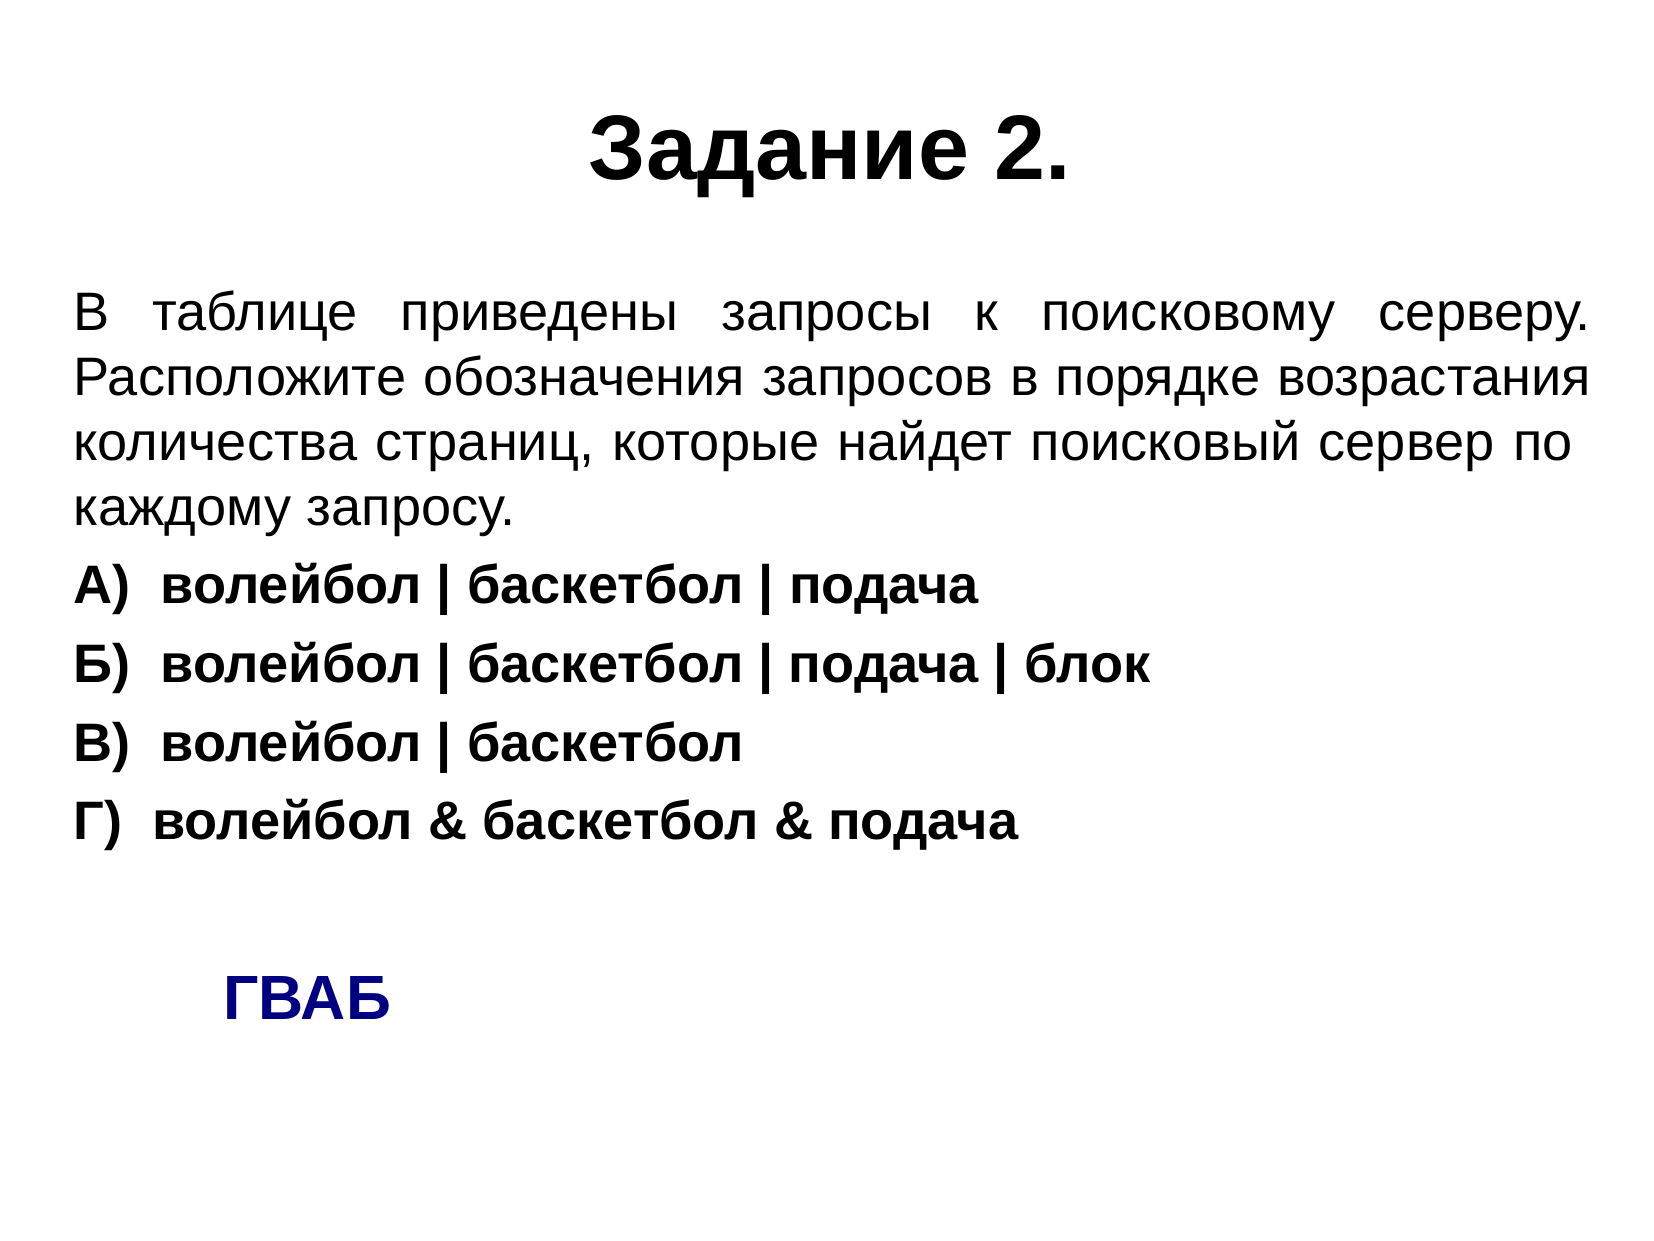

# Задание 2.
В таблице приведены запросы к поисковому серверу. Расположите обозначения запросов в порядке возрастания количества страниц, которые найдет поисковый сервер по каждому запросу.
А) волейбол | баскетбол | подача
Б) волейбол | баскетбол | подача | блок
В) волейбол | баскетбол
Г) волейбол & баскетбол & подача
	ГВАБ